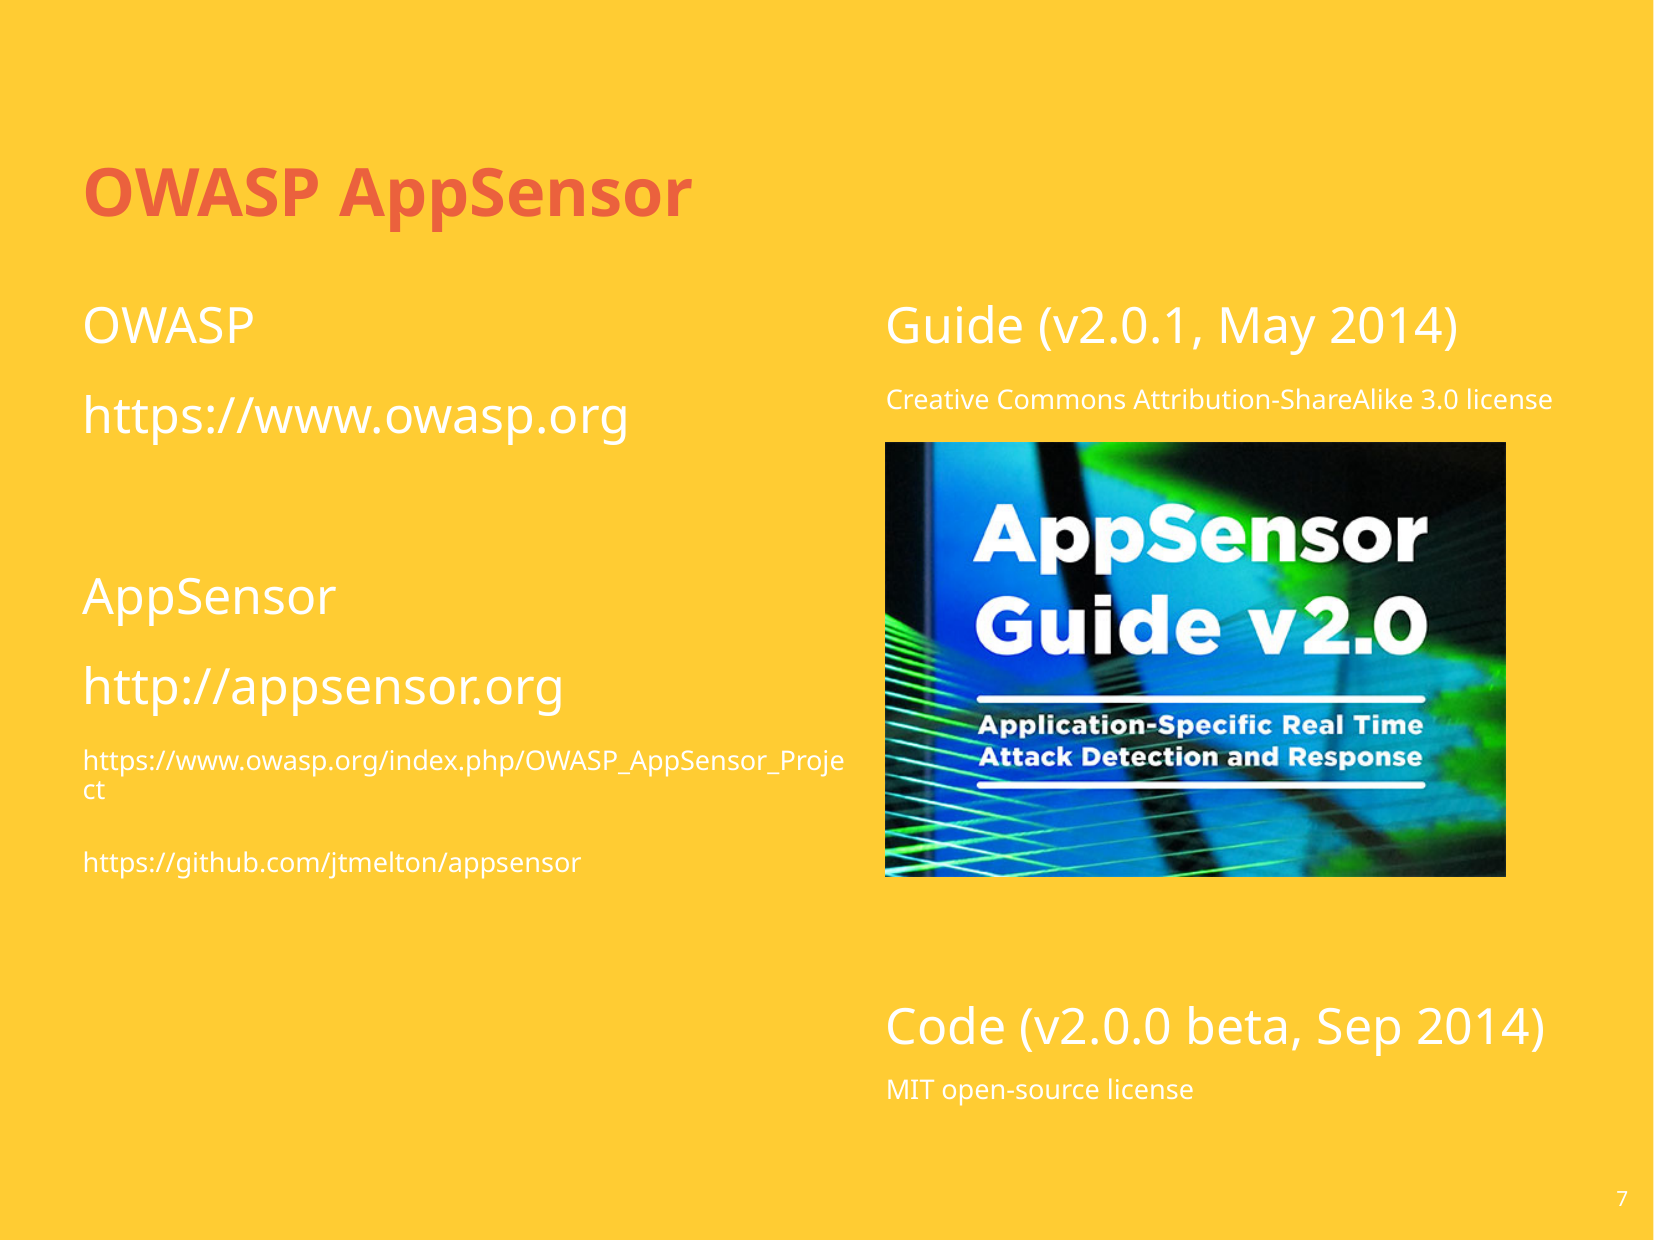

# OWASP AppSensor
OWASP
https://www.owasp.org
AppSensor
http://appsensor.org
https://www.owasp.org/index.php/OWASP_AppSensor_Project
https://github.com/jtmelton/appsensor
Guide (v2.0.1, May 2014)
Creative Commons Attribution-ShareAlike 3.0 license
Code (v2.0.0 beta, Sep 2014)
MIT open-source license